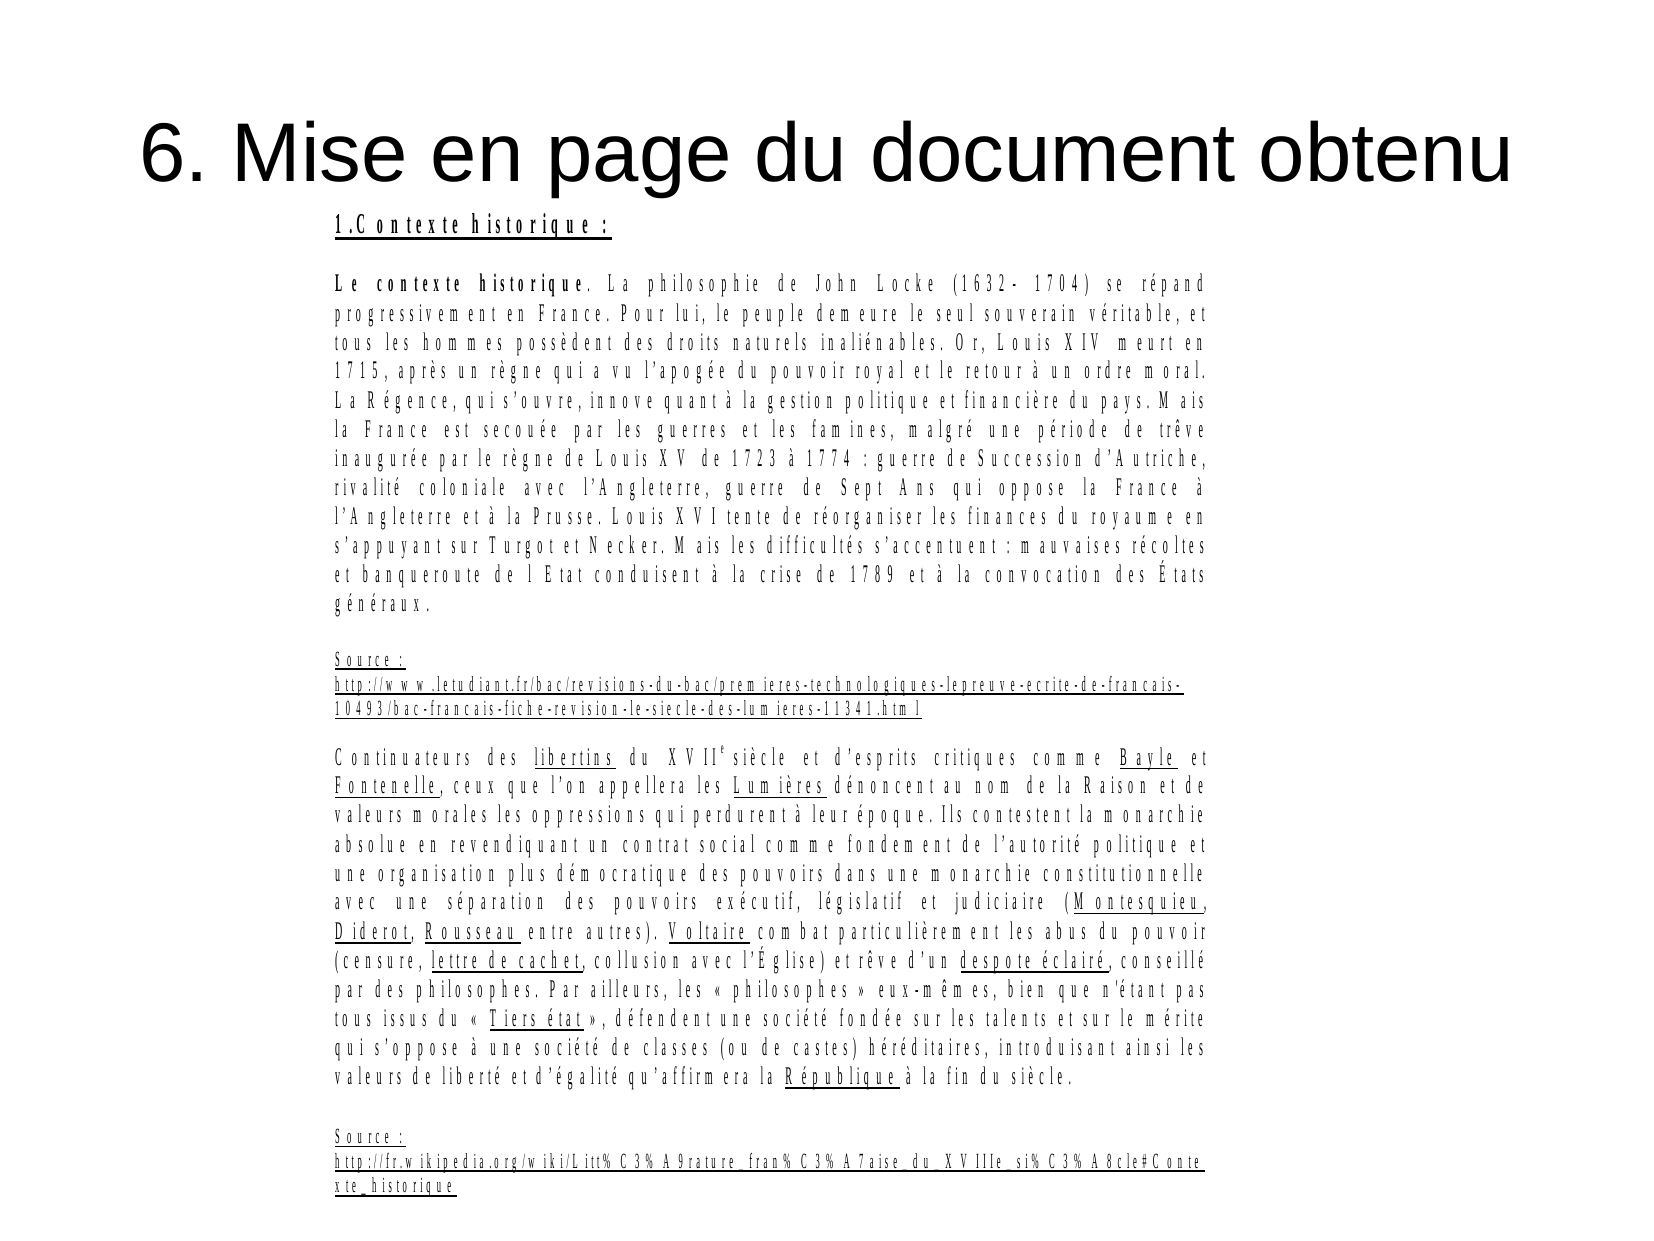

# 6. Mise en page du document obtenu